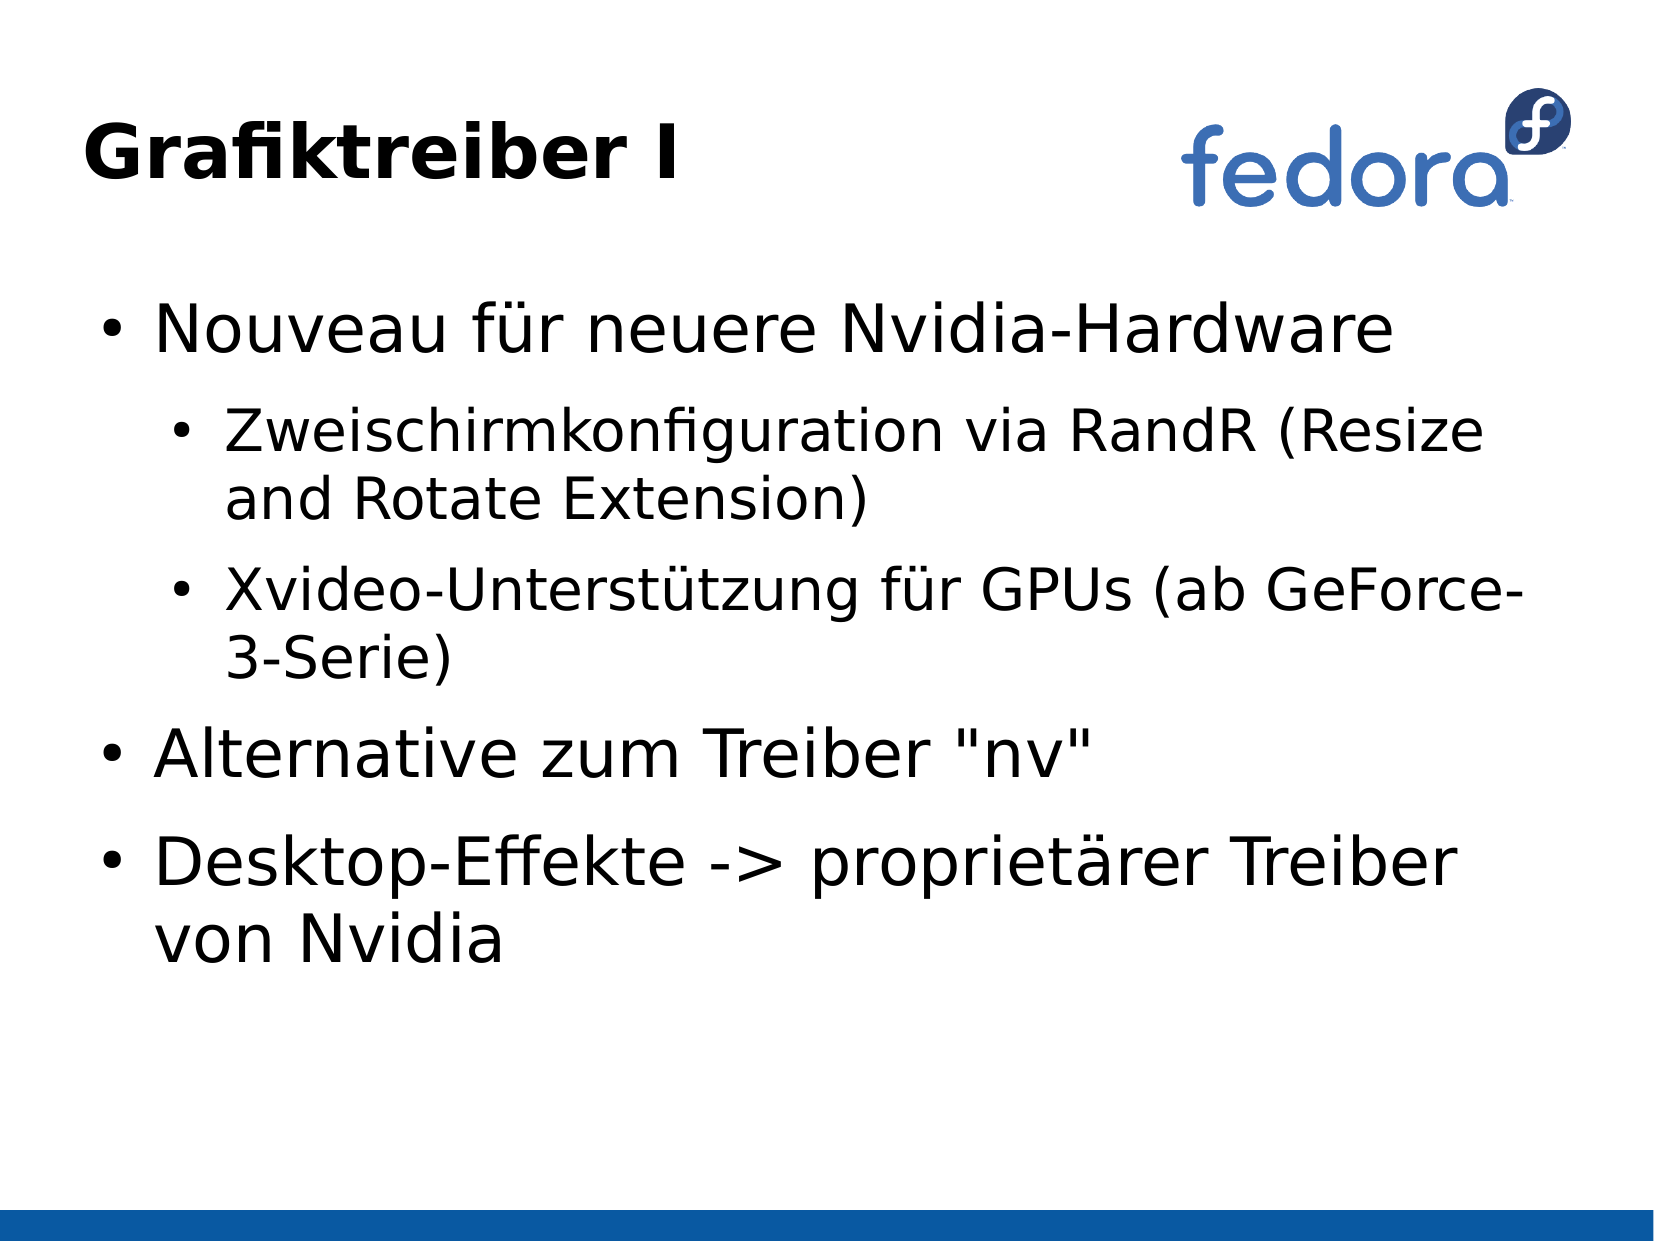

# Grafiktreiber I
Nouveau für neuere Nvidia-Hardware
Zweischirmkonfiguration via RandR (Resize and Rotate Extension)
Xvideo-Unterstützung für GPUs (ab GeForce-3-Serie)
Alternative zum Treiber "nv"
Desktop-Effekte -> proprietärer Treiber von Nvidia